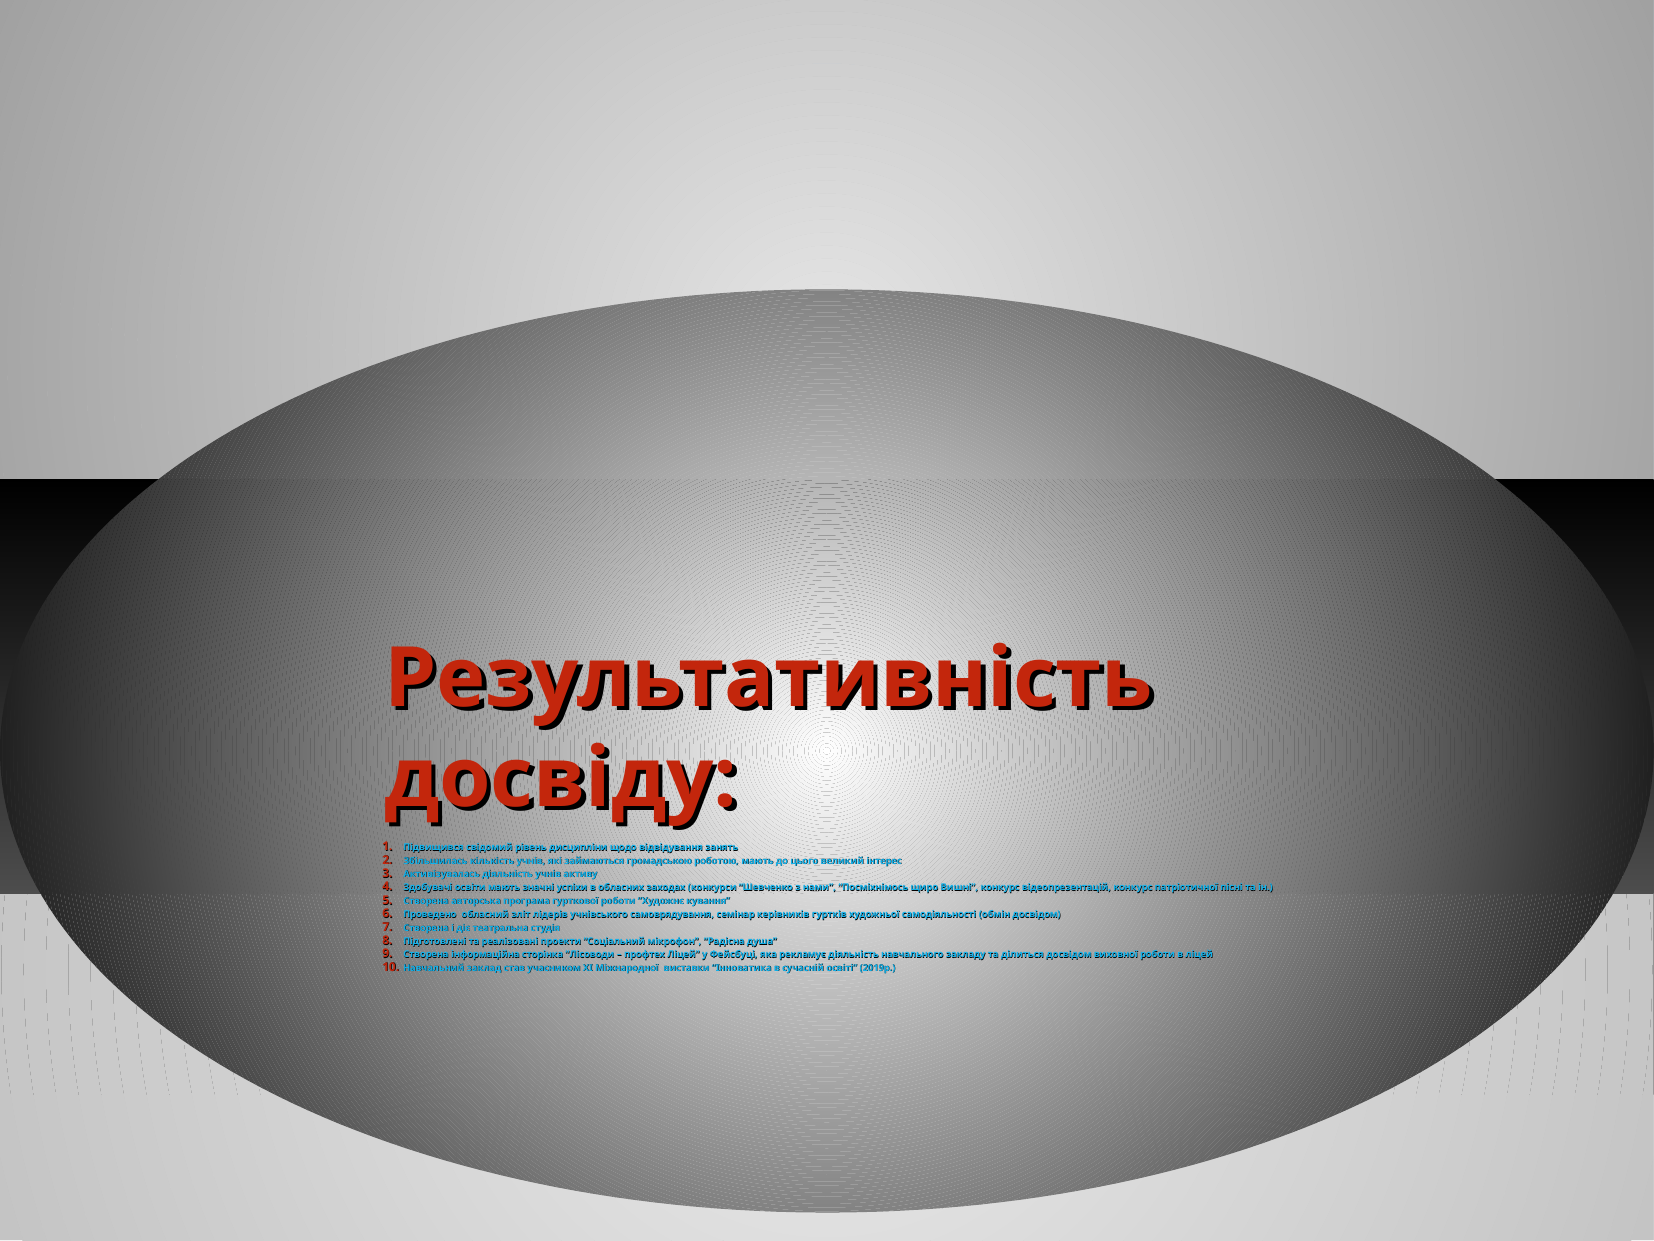

# Результативність досвіду:
Підвищився свідомий рівень дисципліни щодо відвідування занять
Збільшилась кількість учнів, які займаються громадською роботою, мають до цього великий інтерес
Активізувалась діяльність учнів активу
Здобувачі освіти мають значні успіхи в обласних заходах (конкурси “Шевченко з нами”, “Посміхнімось щиро Вишні”, конкурс відеопрезентацій, конкурс патріотичної пісні та ін.)
Створена авторська програма гурткової роботи “Художнє кування”
Проведено обласний зліт лідерів учнівського самоврядування, семінар керівників гуртків художньої самодіяльності (обмін досвідом)
Створена і діє театральна студія
Підготовлені та реалізовані проекти “Соціальний мікрофон”, “Радісна душа”
Створена інформаційна сторінка “Лісоводи – профтех Ліцей” у Фейсбуці, яка рекламує діяльність навчального закладу та ділиться досвідом виховної роботи в ліцей
Навчальний заклад став учасником ХІ Міжнародної виставки “Інноватика в сучасній освіті” (2019р.)